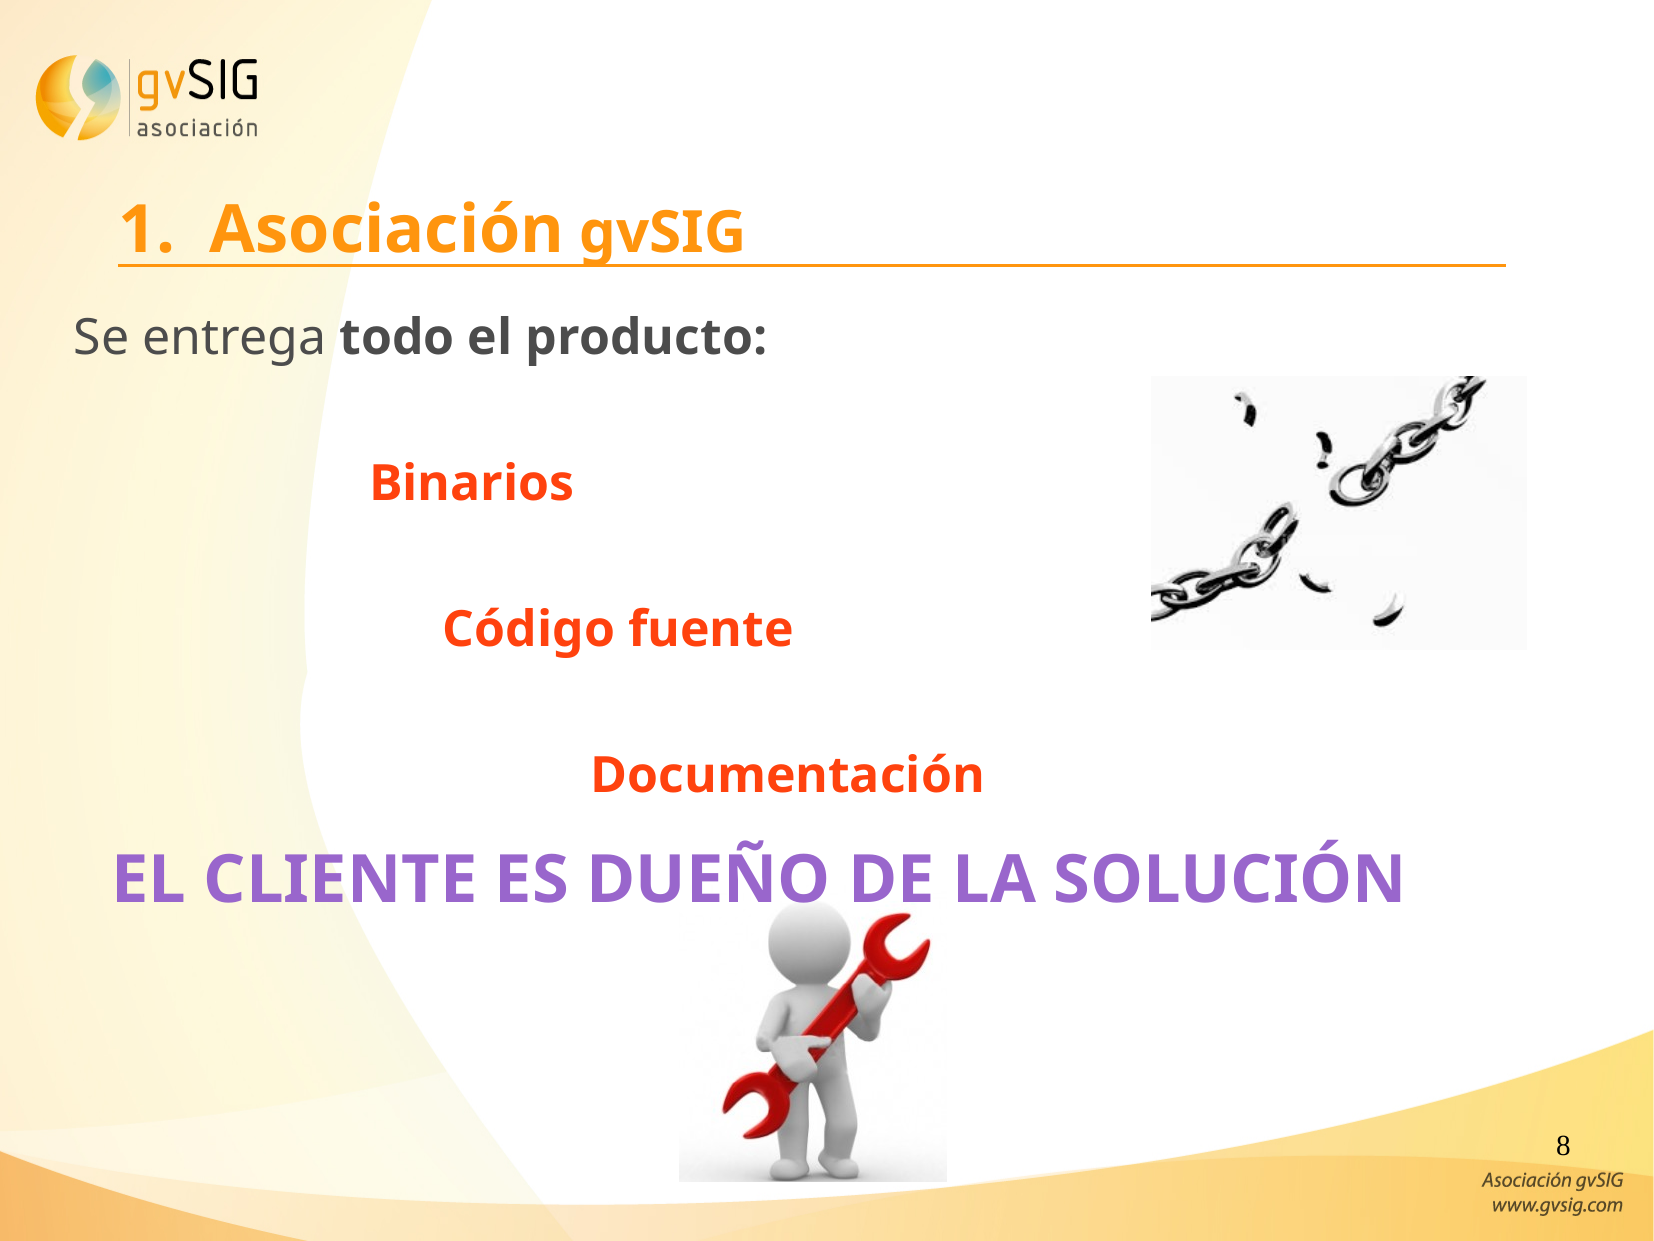

1. Asociación gvSIG
Se entrega todo el producto:
	Binarios
		Código fuente
				Documentación
EL CLIENTE ES DUEÑO DE LA SOLUCIÓN
8